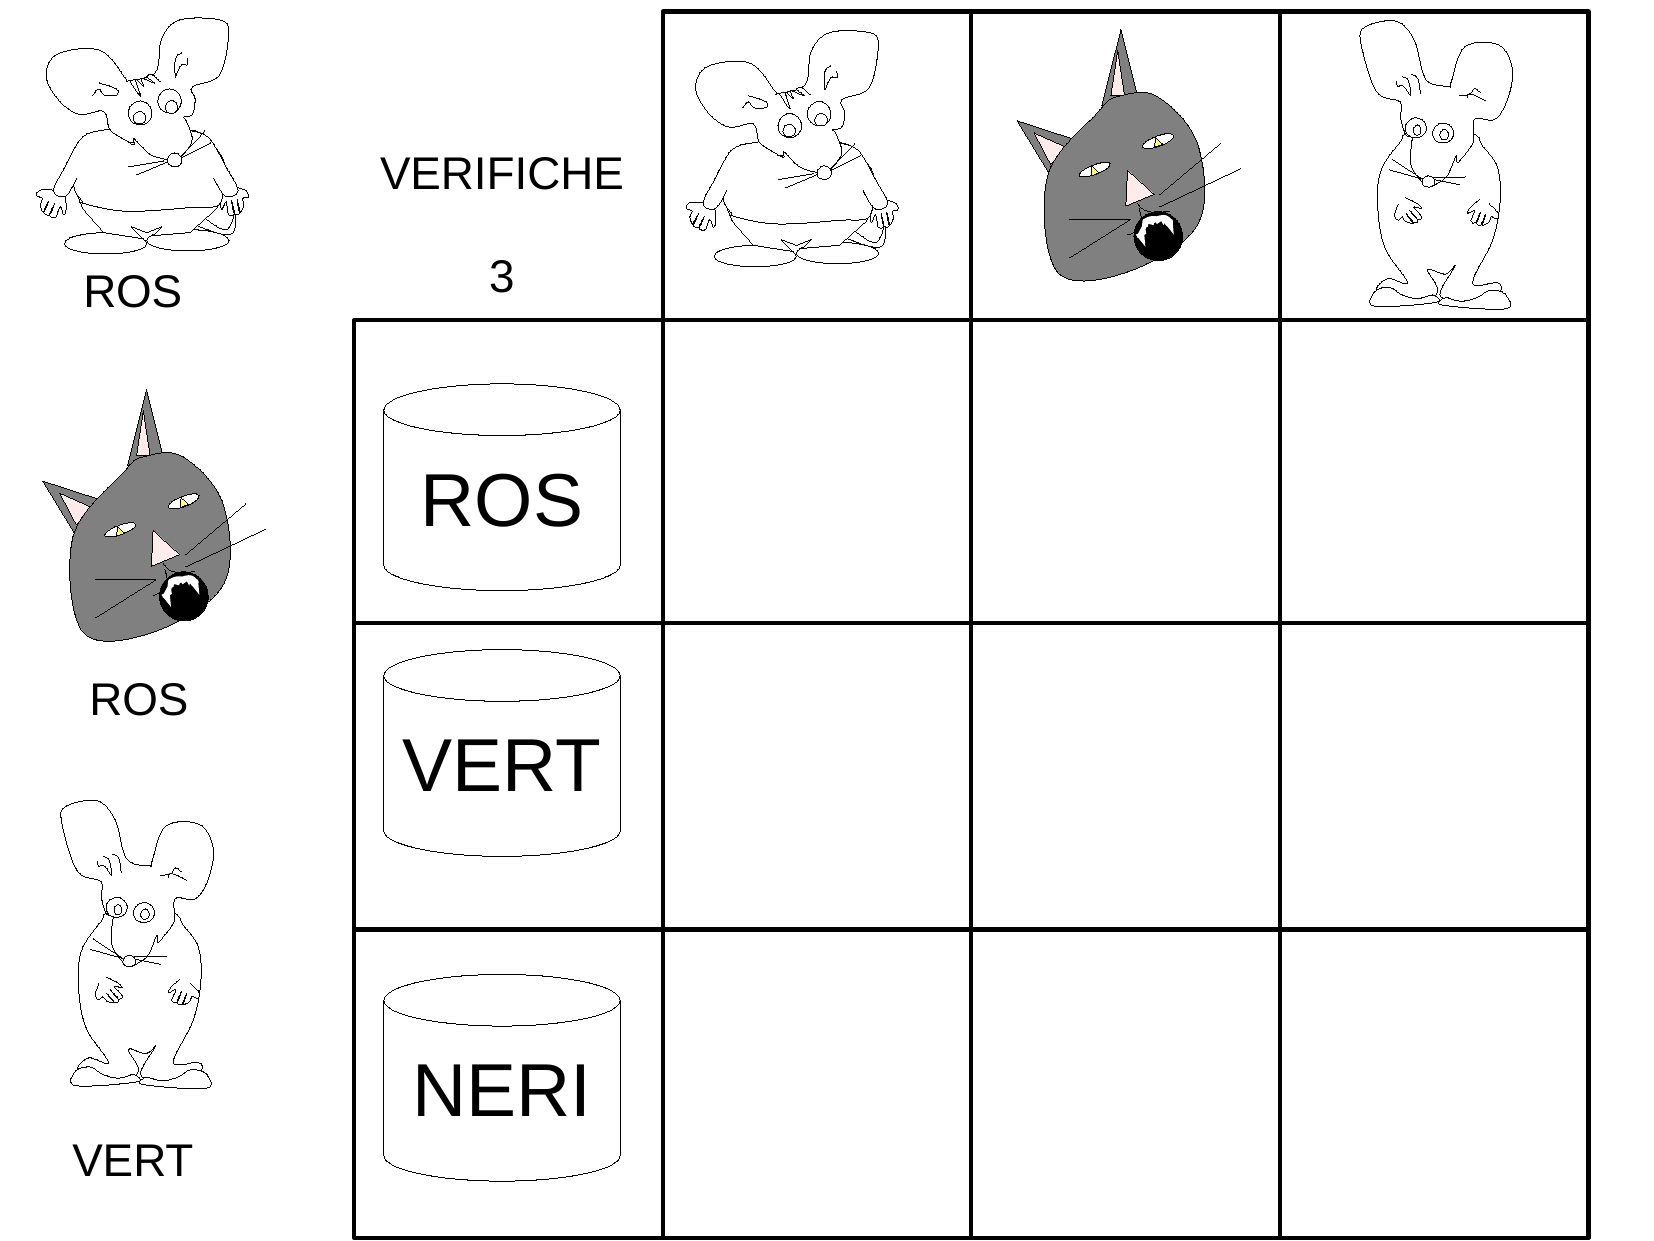

VERIFICHE
3
ROS
ROS
VERT
ROS
NERI
VERT